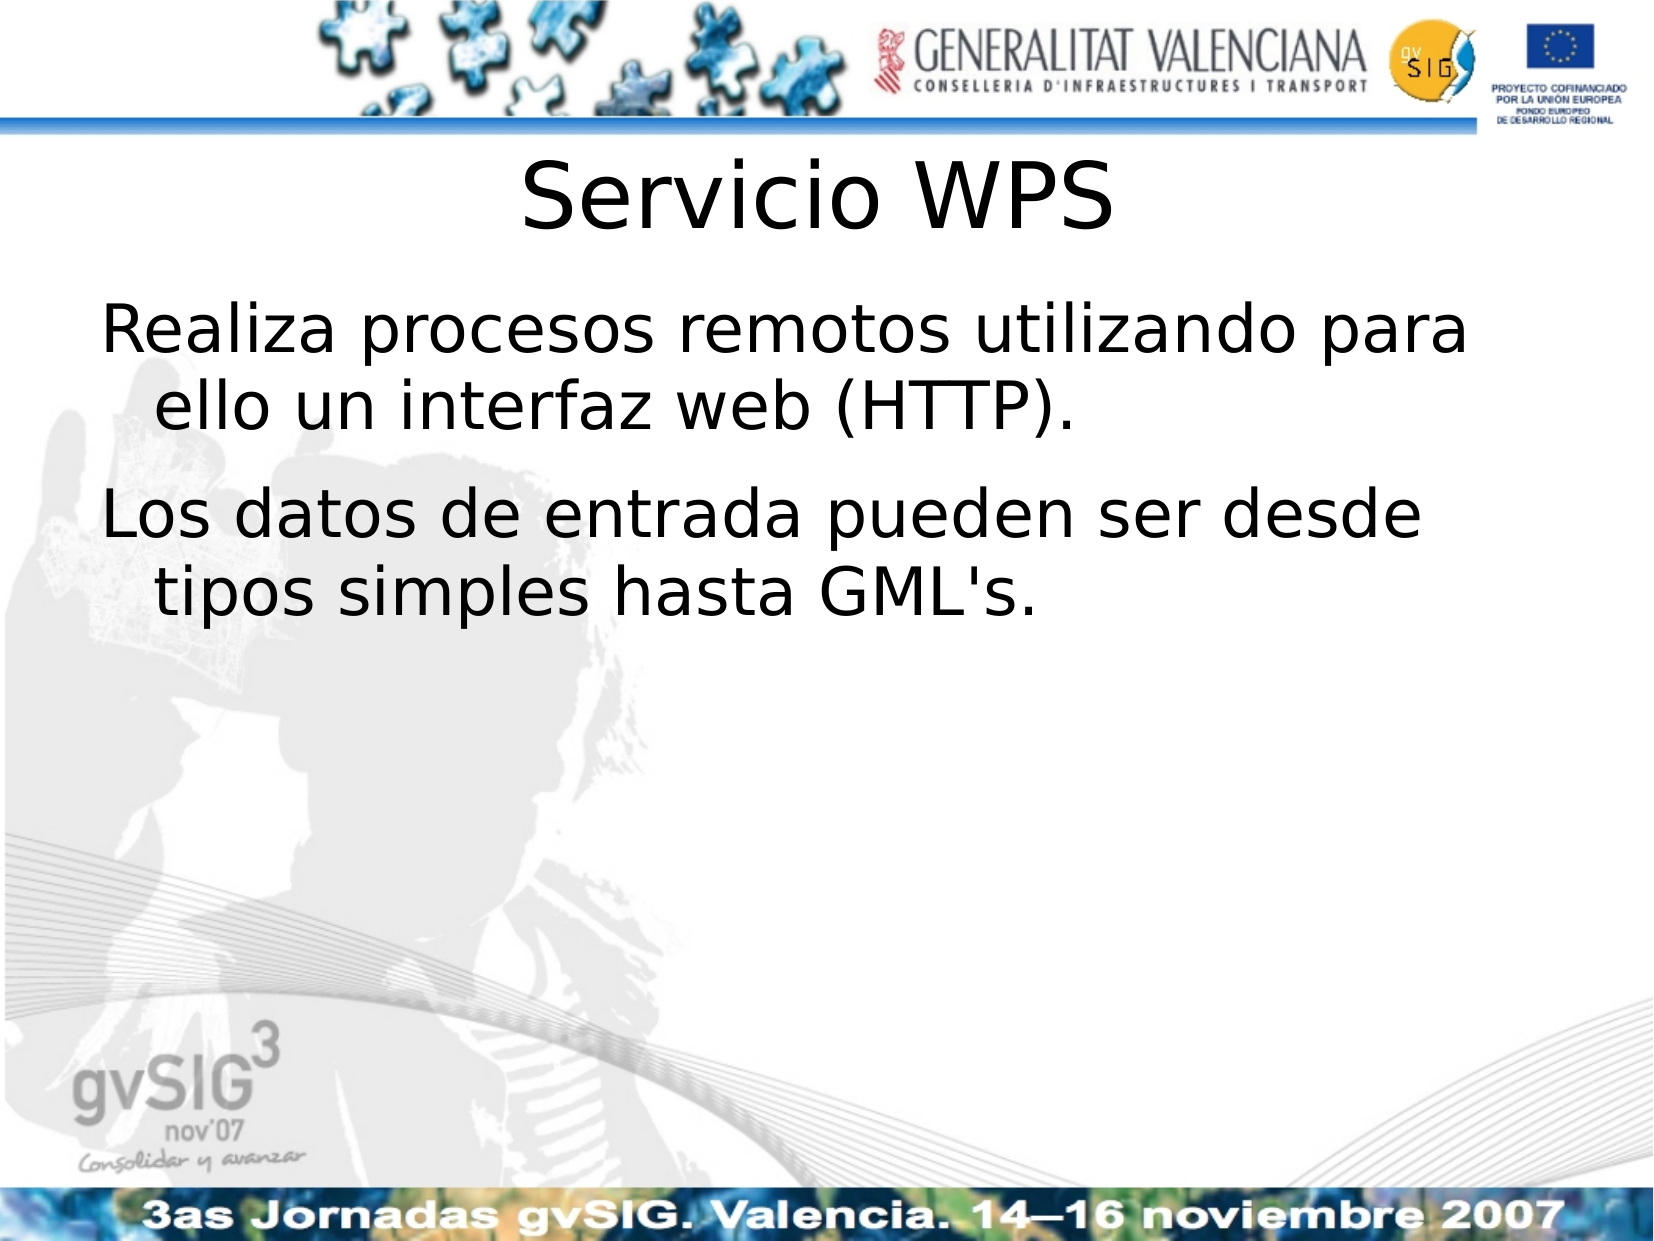

# Servicio WPS
Realiza procesos remotos utilizando para ello un interfaz web (HTTP).
Los datos de entrada pueden ser desde tipos simples hasta GML's.